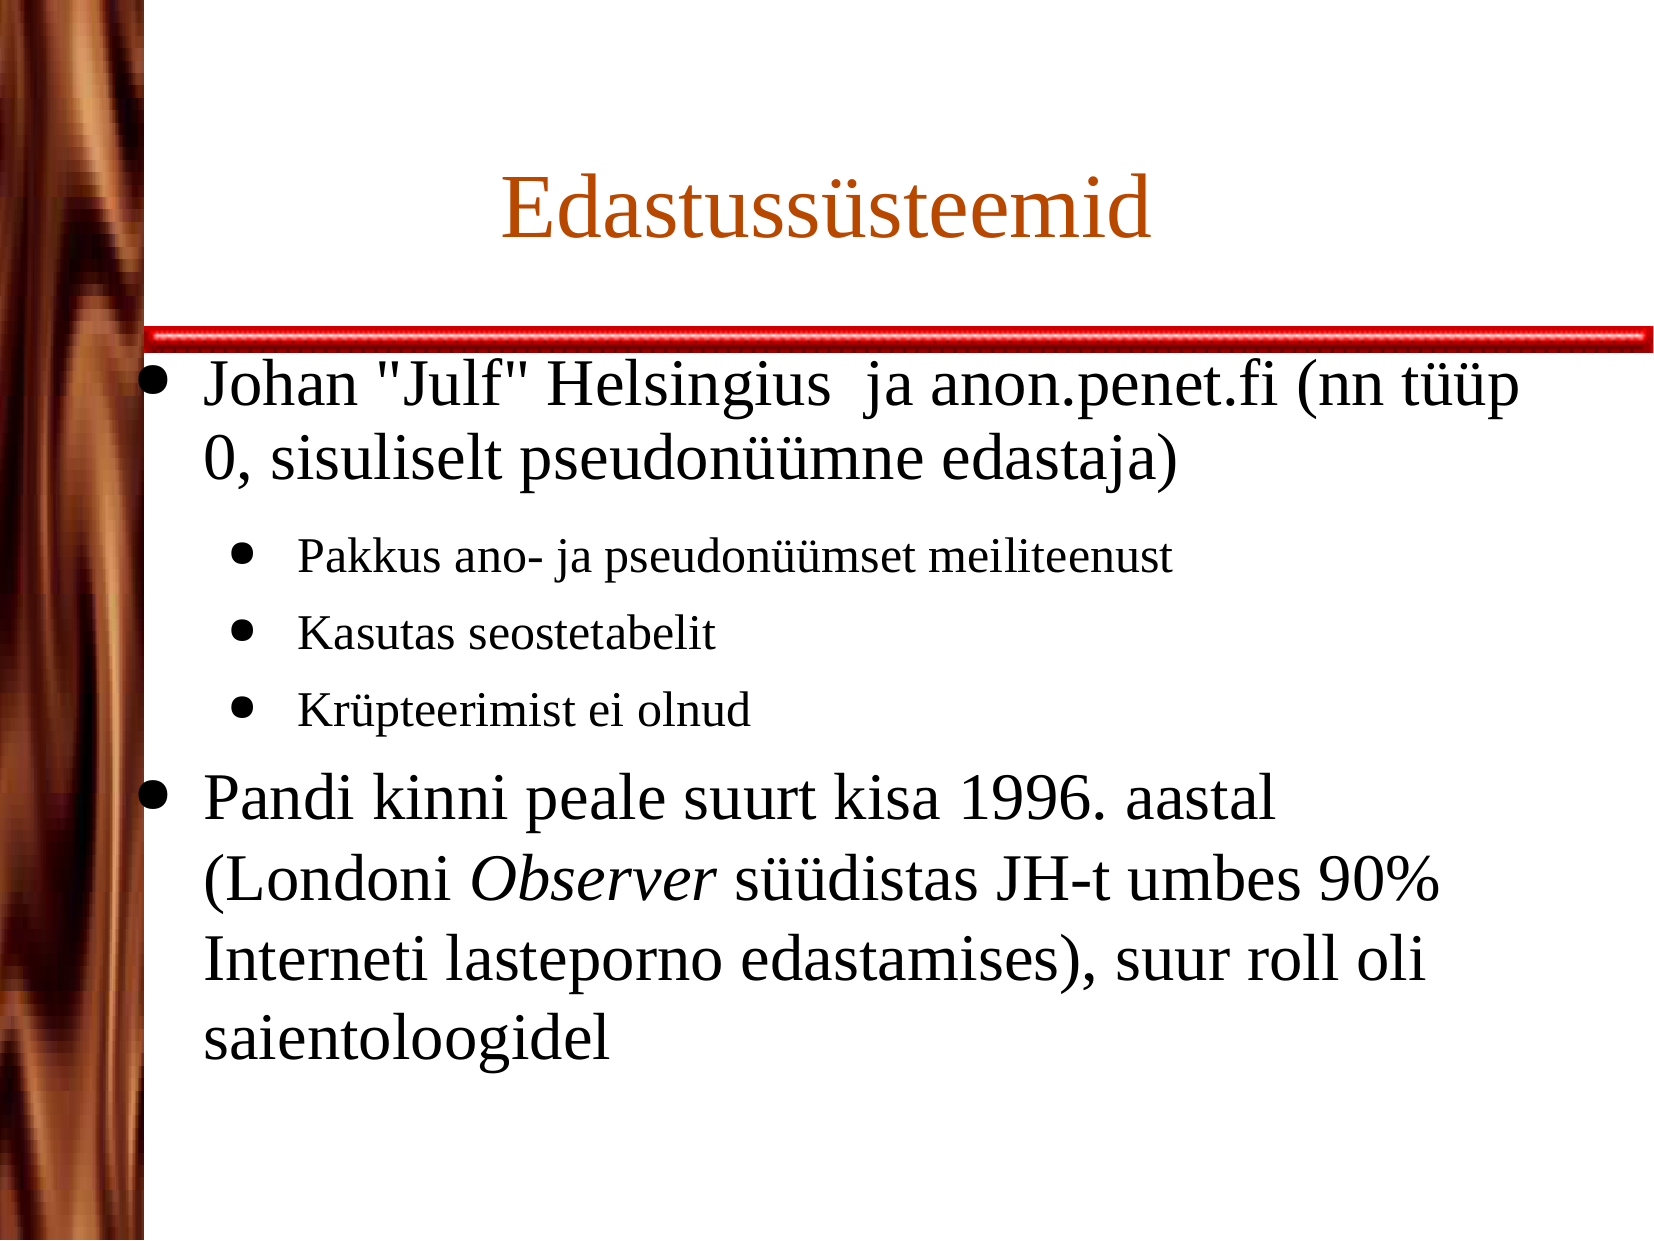

# Edastussüsteemid
Johan "Julf" Helsingius ja anon.penet.fi (nn tüüp 0, sisuliselt pseudonüümne edastaja)
Pakkus ano- ja pseudonüümset meiliteenust
Kasutas seostetabelit
Krüpteerimist ei olnud
Pandi kinni peale suurt kisa 1996. aastal (Londoni Observer süüdistas JH-t umbes 90% Interneti lasteporno edastamises), suur roll oli saientoloogidel